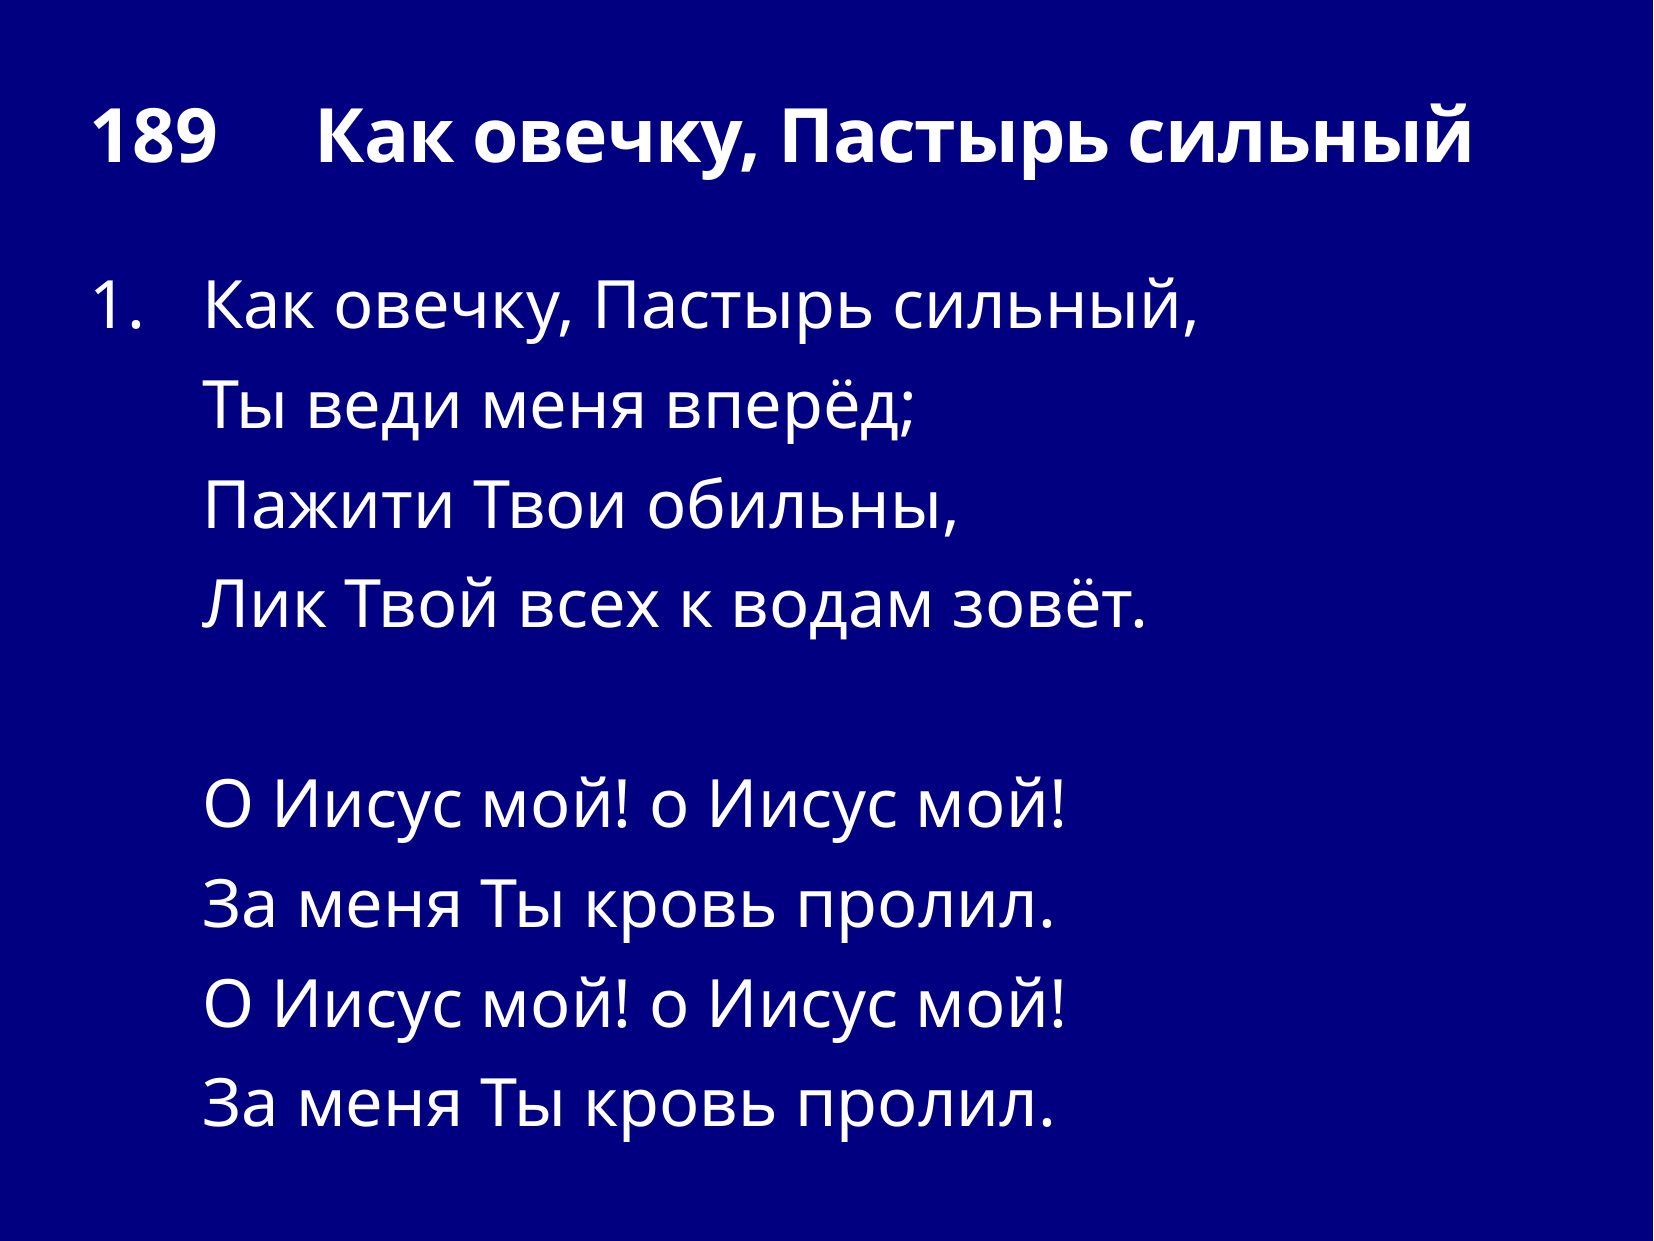

189	Как овечку, Пастырь сильный
1.	Как овечку, Пастырь сильный,
	Ты веди меня вперёд;
	Пажити Твои обильны,
	Лик Твой всех к водам зовёт.
	О Иисус мой! о Иисус мой!
	За меня Ты кровь пролил.
	О Иисус мой! о Иисус мой!
	За меня Ты кровь пролил.